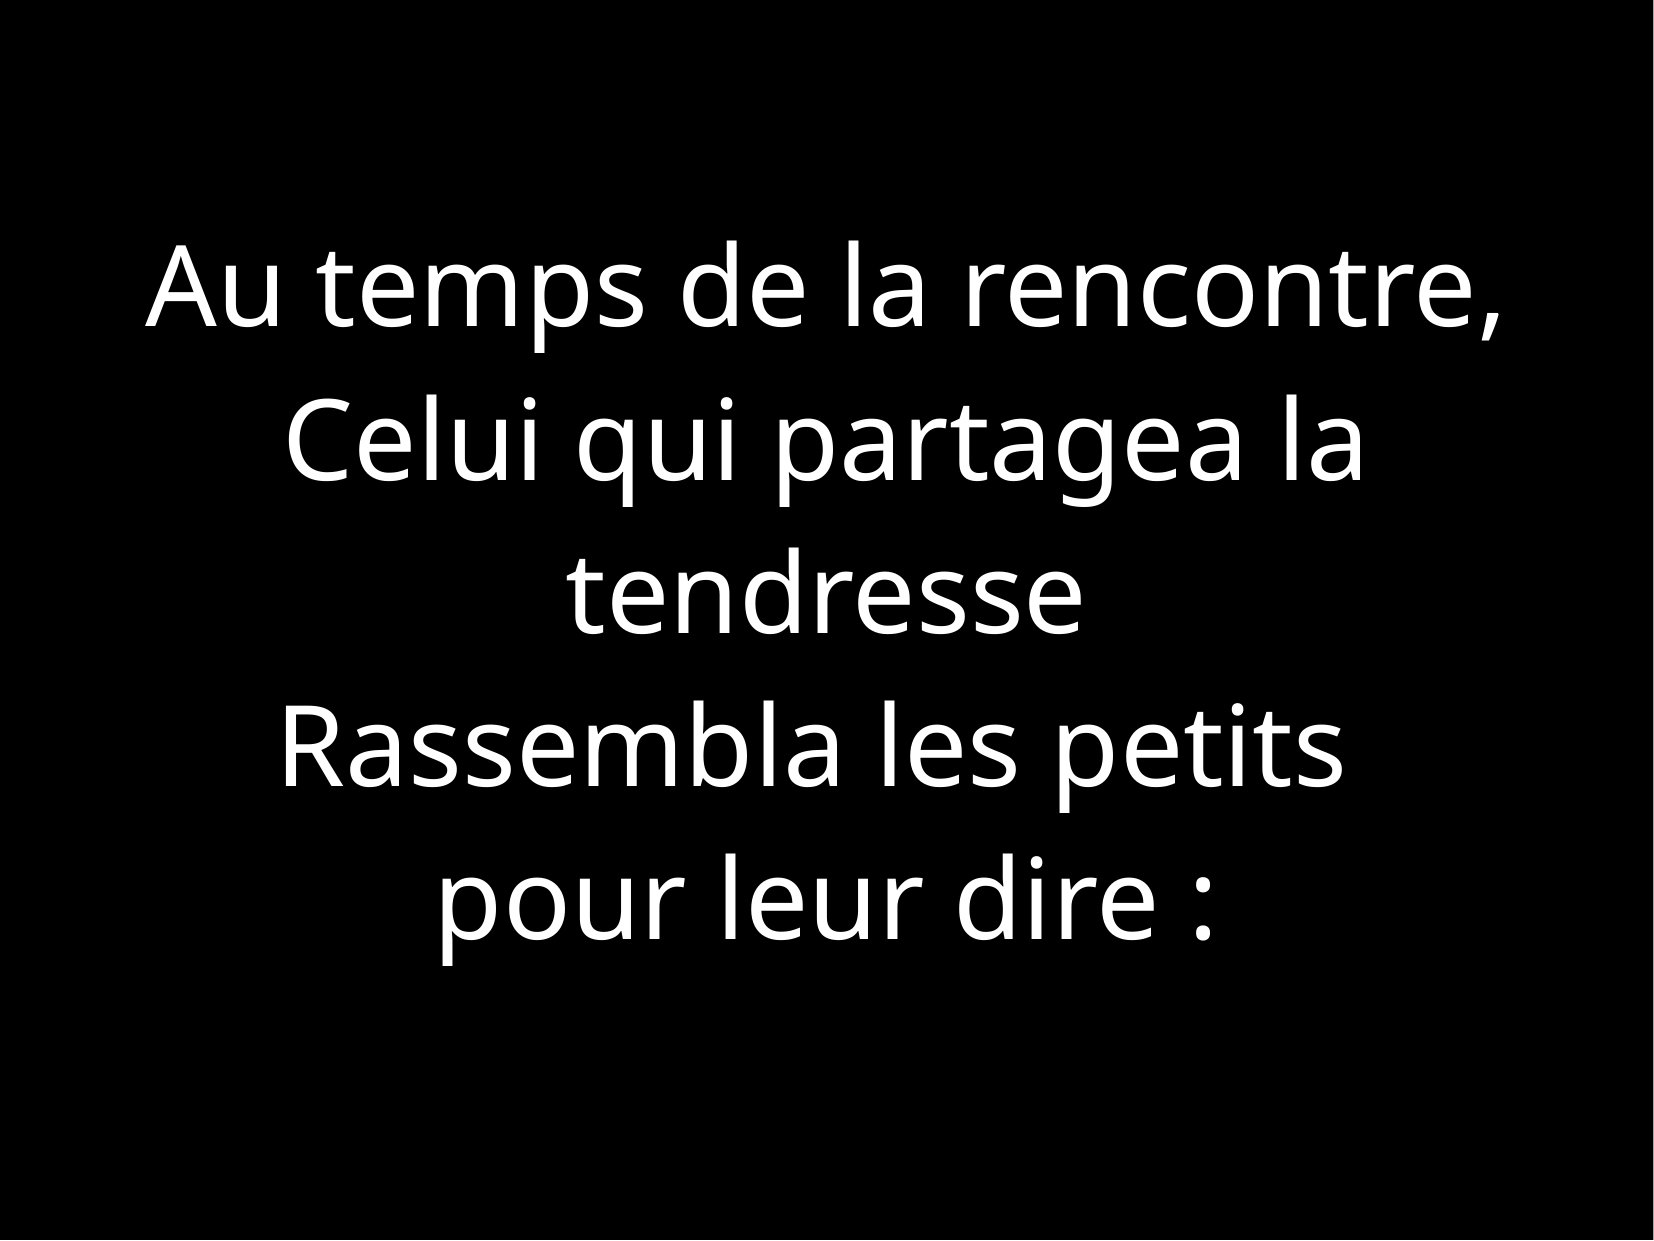

# Au temps de la rencontre,
Celui qui partagea la tendresse
Rassembla les petits
pour leur dire :